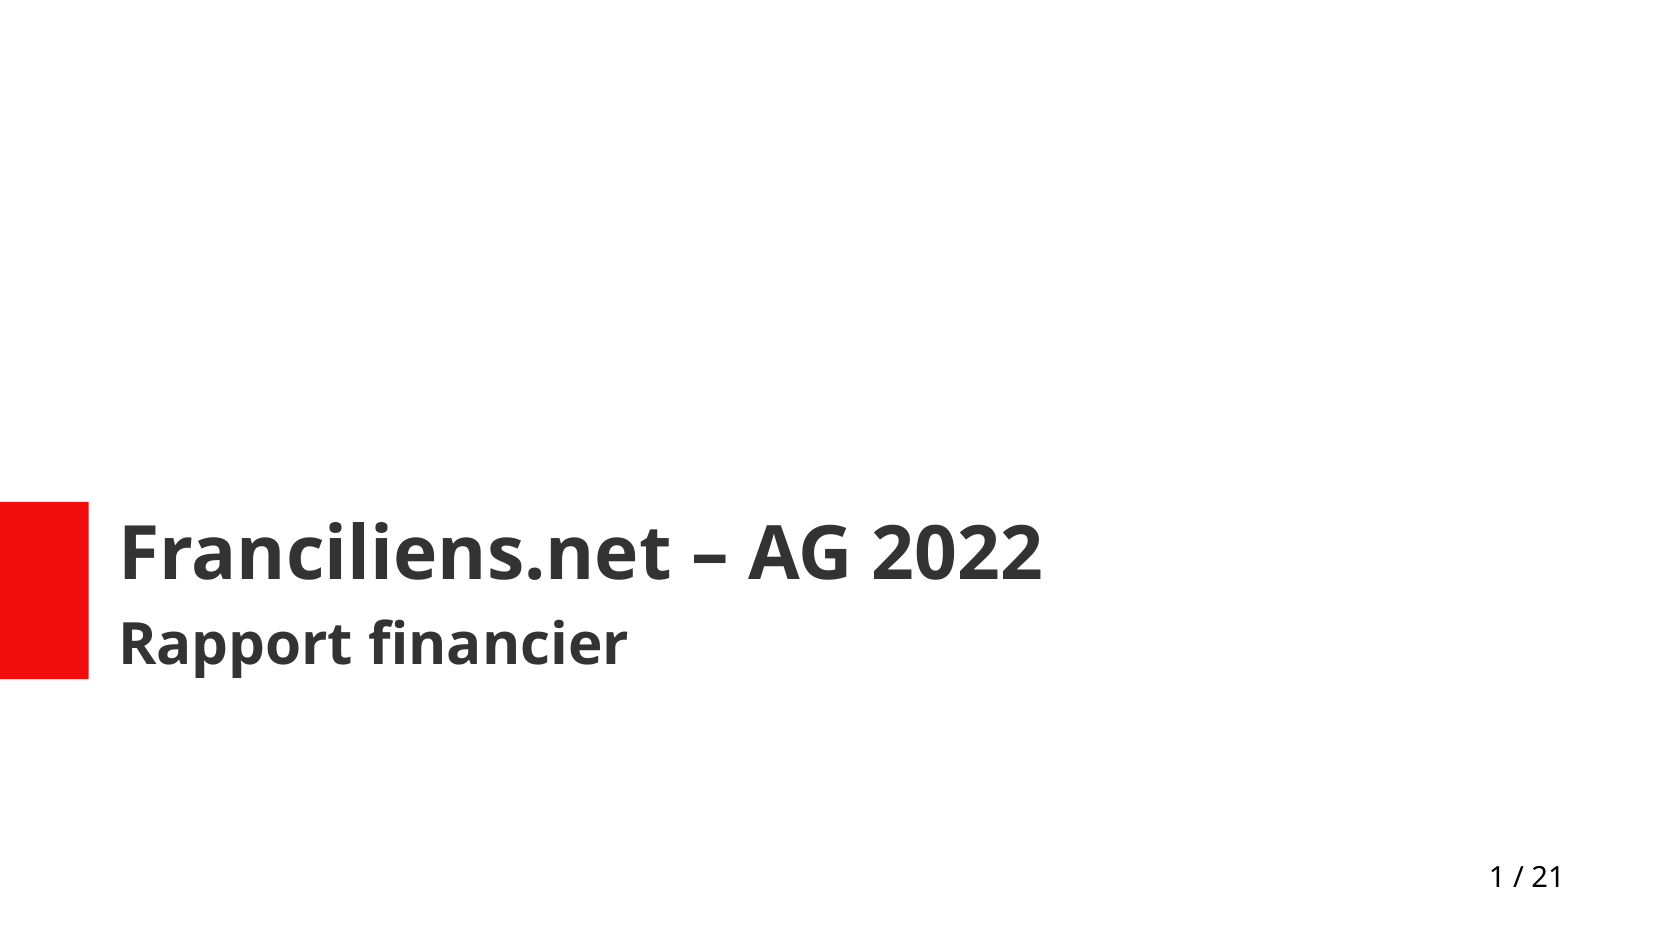

# Franciliens.net – AG 2022 Rapport financier
1